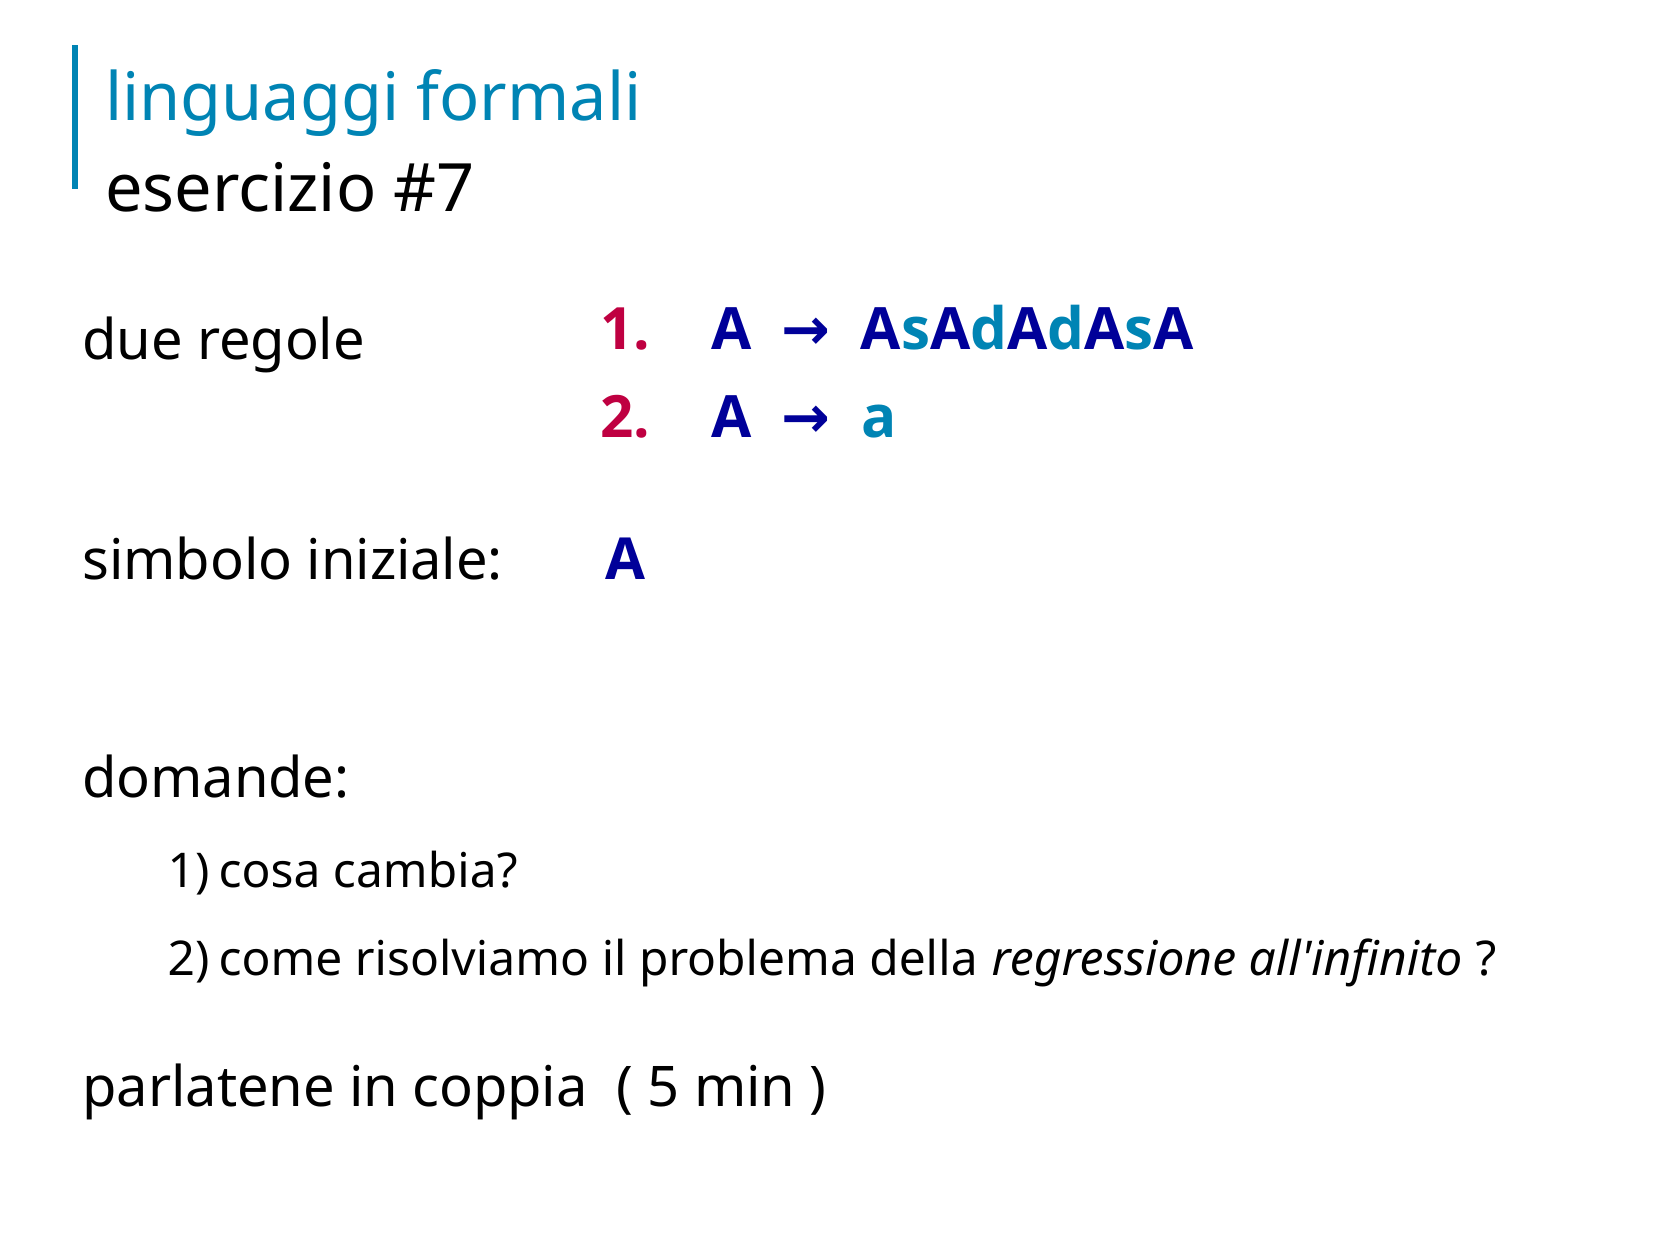

# linguaggi formali esercizio #7
1. A → AsAdAdAsA
due regole
simbolo iniziale: A
domande:
cosa cambia?
come risolviamo il problema della regressione all'infinito ?
parlatene in coppia ( 5 min )
2. A → a